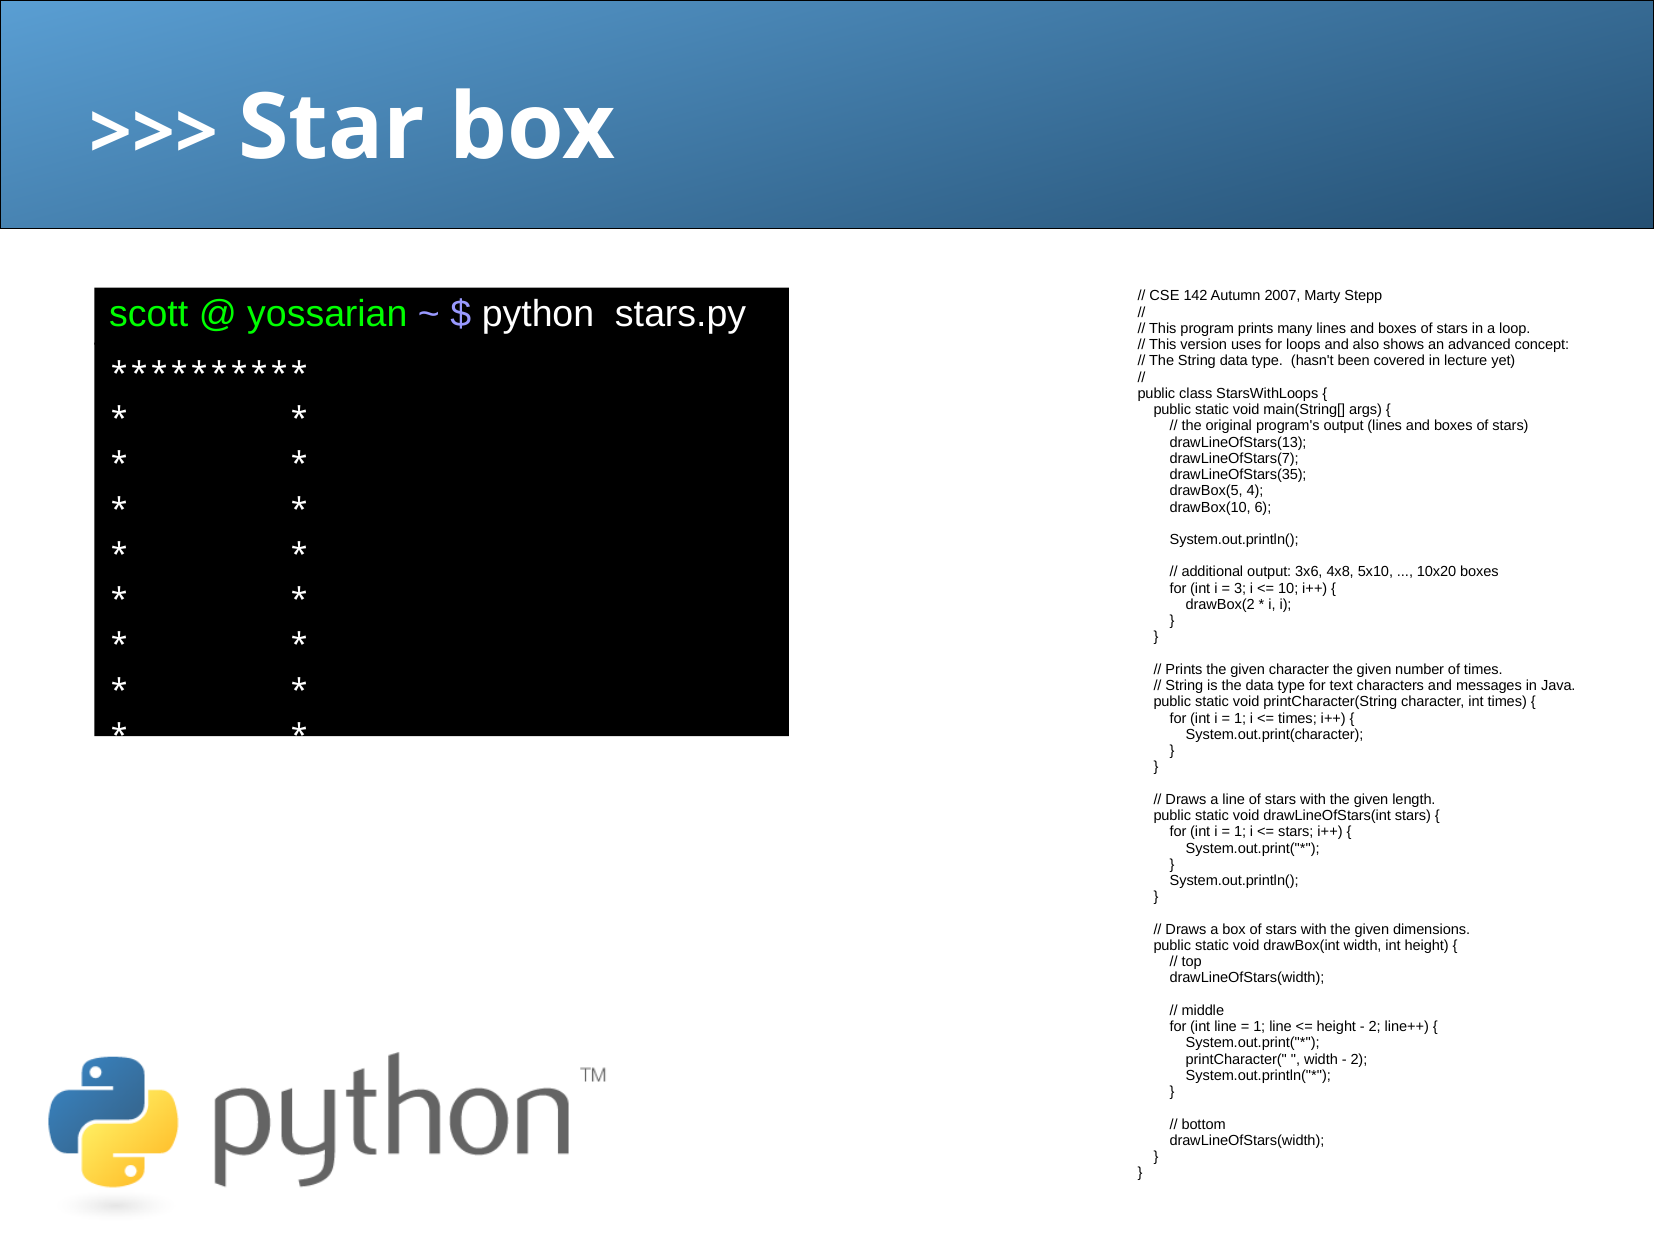

>>> Star box
// CSE 142 Autumn 2007, Marty Stepp
//
// This program prints many lines and boxes of stars in a loop.
// This version uses for loops and also shows an advanced concept:
// The String data type. (hasn't been covered in lecture yet)
//
public class StarsWithLoops {
 public static void main(String[] args) {
 // the original program's output (lines and boxes of stars)
 drawLineOfStars(13);
 drawLineOfStars(7);
 drawLineOfStars(35);
 drawBox(5, 4);
 drawBox(10, 6);
 System.out.println();
 // additional output: 3x6, 4x8, 5x10, ..., 10x20 boxes
 for (int i = 3; i <= 10; i++) {
 drawBox(2 * i, i);
 }
 }
 // Prints the given character the given number of times.
 // String is the data type for text characters and messages in Java.
 public static void printCharacter(String character, int times) {
 for (int i = 1; i <= times; i++) {
 System.out.print(character);
 }
 }
 // Draws a line of stars with the given length.
 public static void drawLineOfStars(int stars) {
 for (int i = 1; i <= stars; i++) {
 System.out.print("*");
 }
 System.out.println();
 }
 // Draws a box of stars with the given dimensions.
 public static void drawBox(int width, int height) {
 // top
 drawLineOfStars(width);
 // middle
 for (int line = 1; line <= height - 2; line++) {
 System.out.print("*");
 printCharacter(" ", width - 2);
 System.out.println("*");
 }
 // bottom
 drawLineOfStars(width);
 }
}
scott @ yossarian ~ $ python stars.py
**********
* *
* *
* *
* *
* *
* *
* *
* *
**********